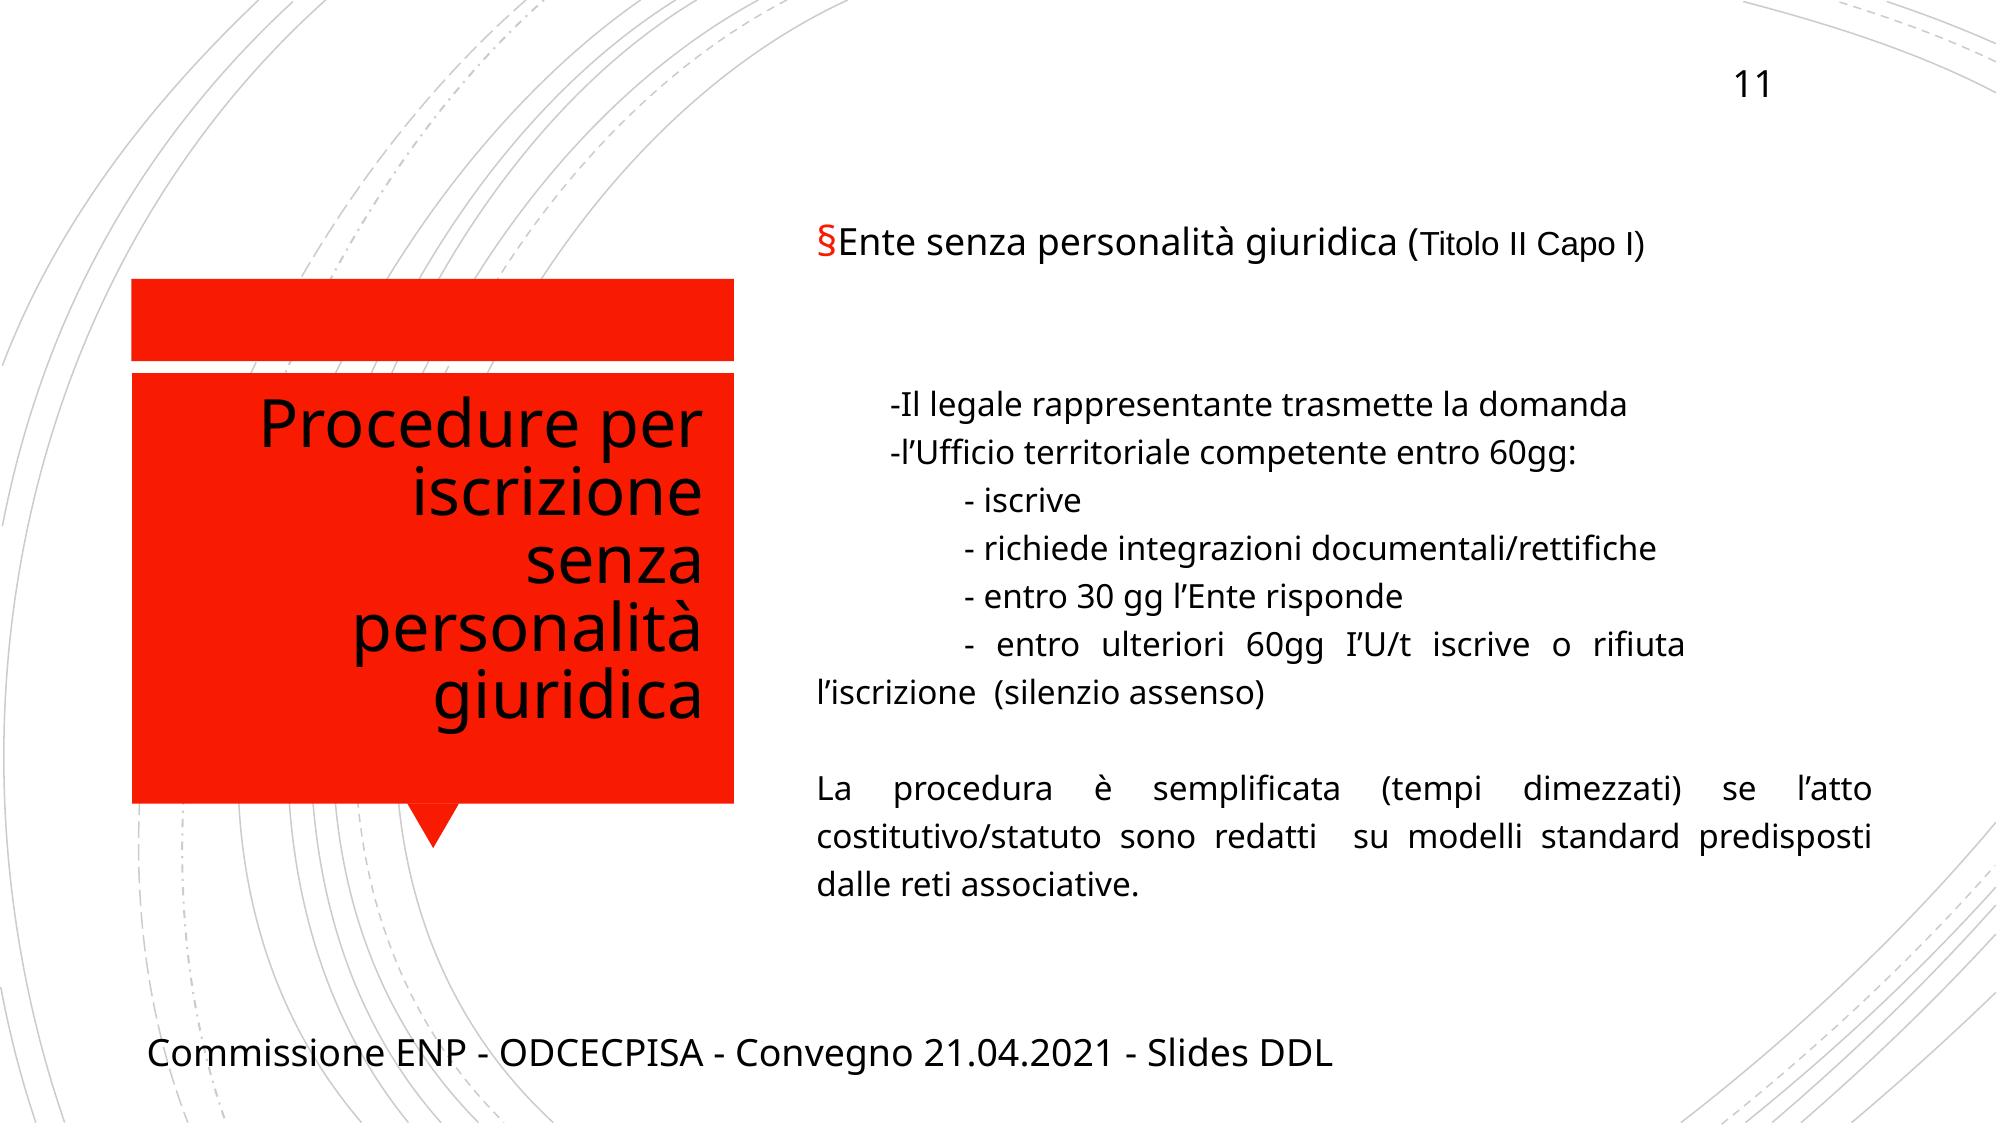

Ente senza personalità giuridica (Titolo II Capo I)
	-Il legale rappresentante trasmette la domanda
	-l’Ufficio territoriale competente entro 60gg:
		- iscrive
		- richiede integrazioni documentali/rettifiche
		- entro 30 gg l’Ente risponde
		- entro ulteriori 60gg I’U/t iscrive o rifiuta 			l’iscrizione (silenzio assenso)
La procedura è semplificata (tempi dimezzati) se l’atto costitutivo/statuto sono redatti su modelli standard predisposti dalle reti associative.
# Procedure per iscrizione senza personalità giuridica
Commissione ENP - ODCECPISA - Convegno 21.04.2021 - Slides DDL